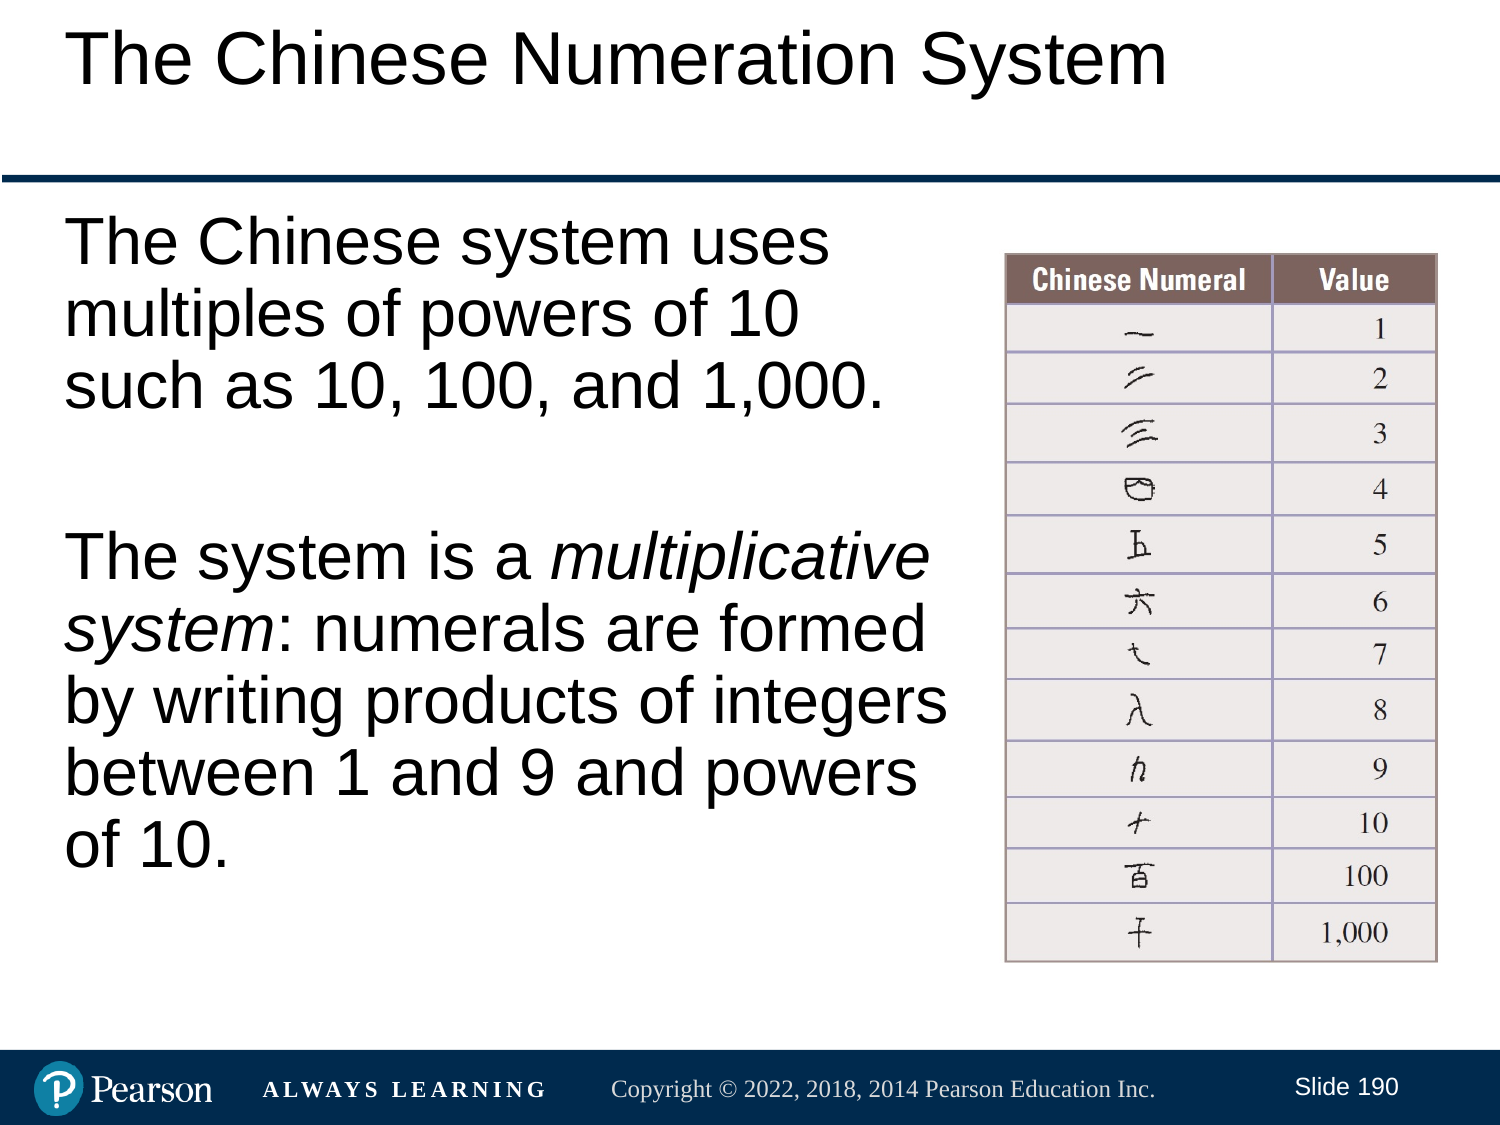

# The Chinese Numeration System
The Chinese system uses multiples of powers of 10 such as 10, 100, and 1,000.
The system is a multiplicative system: numerals are formed by writing products of integers between 1 and 9 and powers of 10.